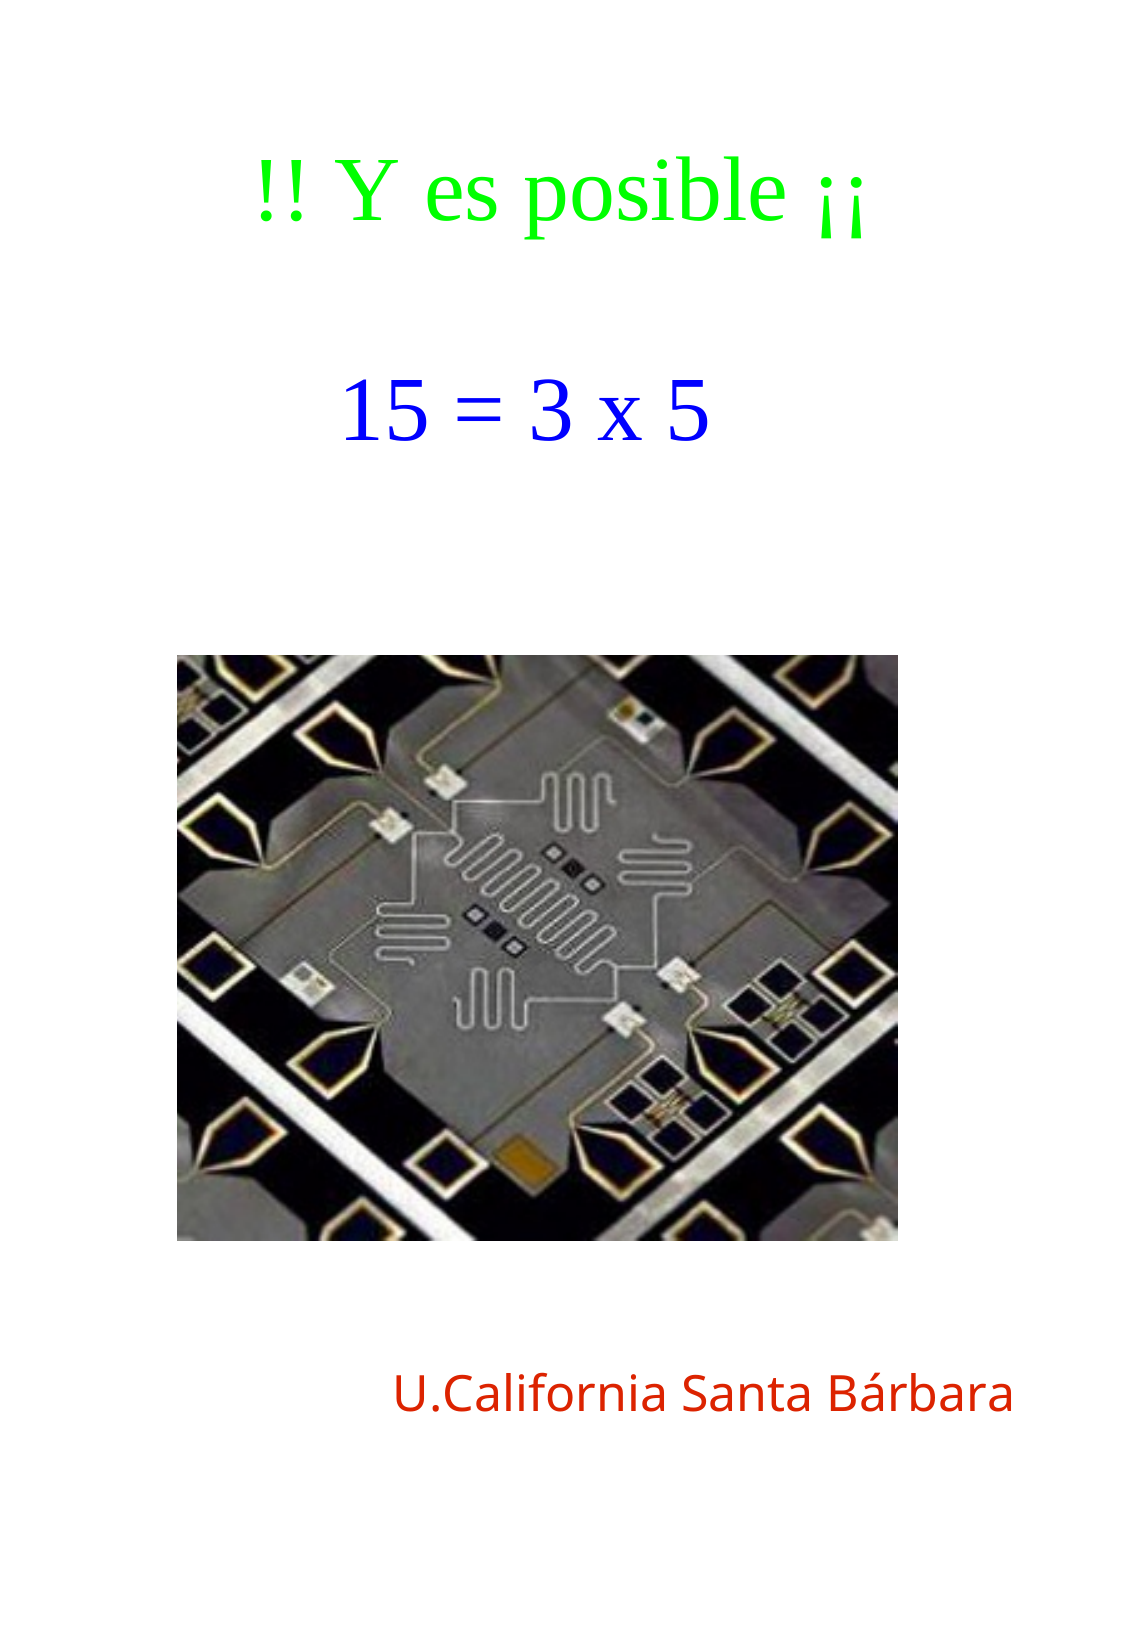

!! Y es posible ¡¡
 15 = 3 x 5
U.California Santa Bárbara